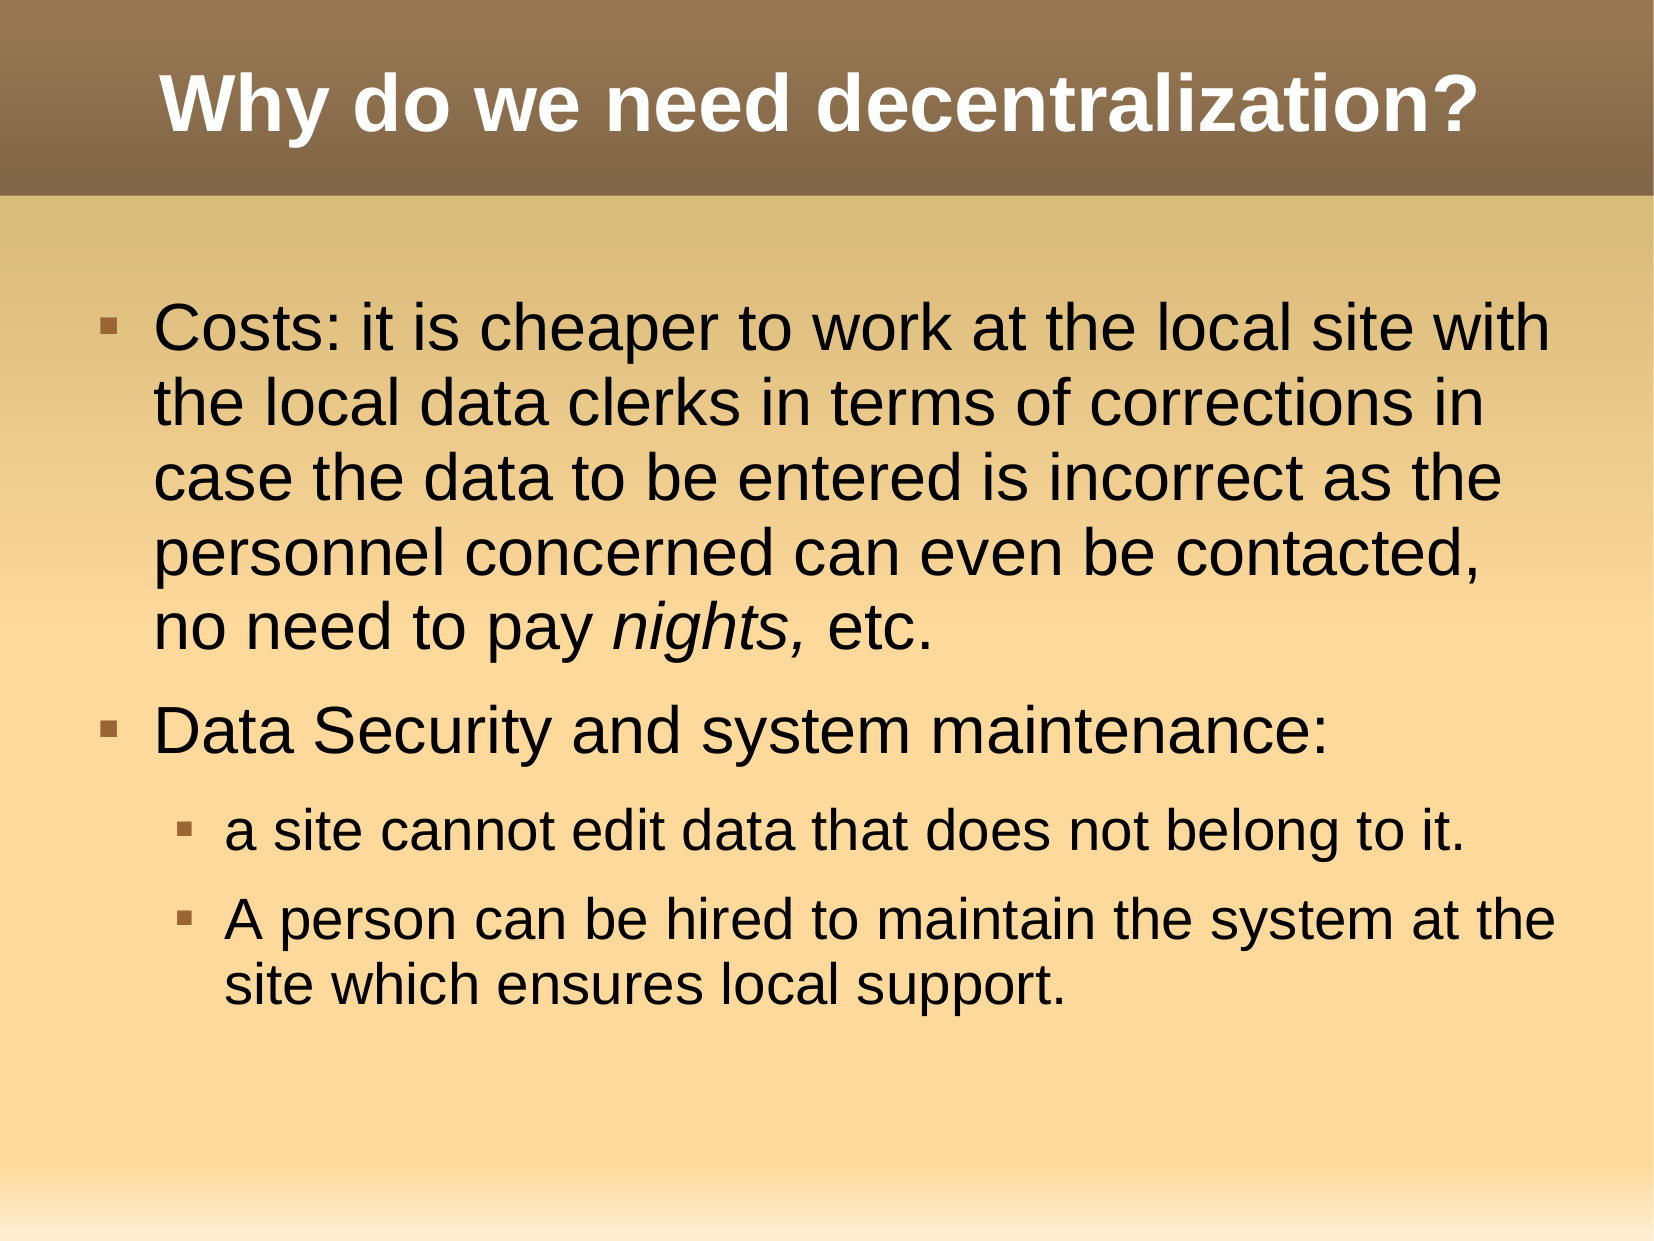

# Why do we need decentralization?
Costs: it is cheaper to work at the local site with the local data clerks in terms of corrections in case the data to be entered is incorrect as the personnel concerned can even be contacted, no need to pay nights, etc.
Data Security and system maintenance:
a site cannot edit data that does not belong to it.
A person can be hired to maintain the system at the site which ensures local support.